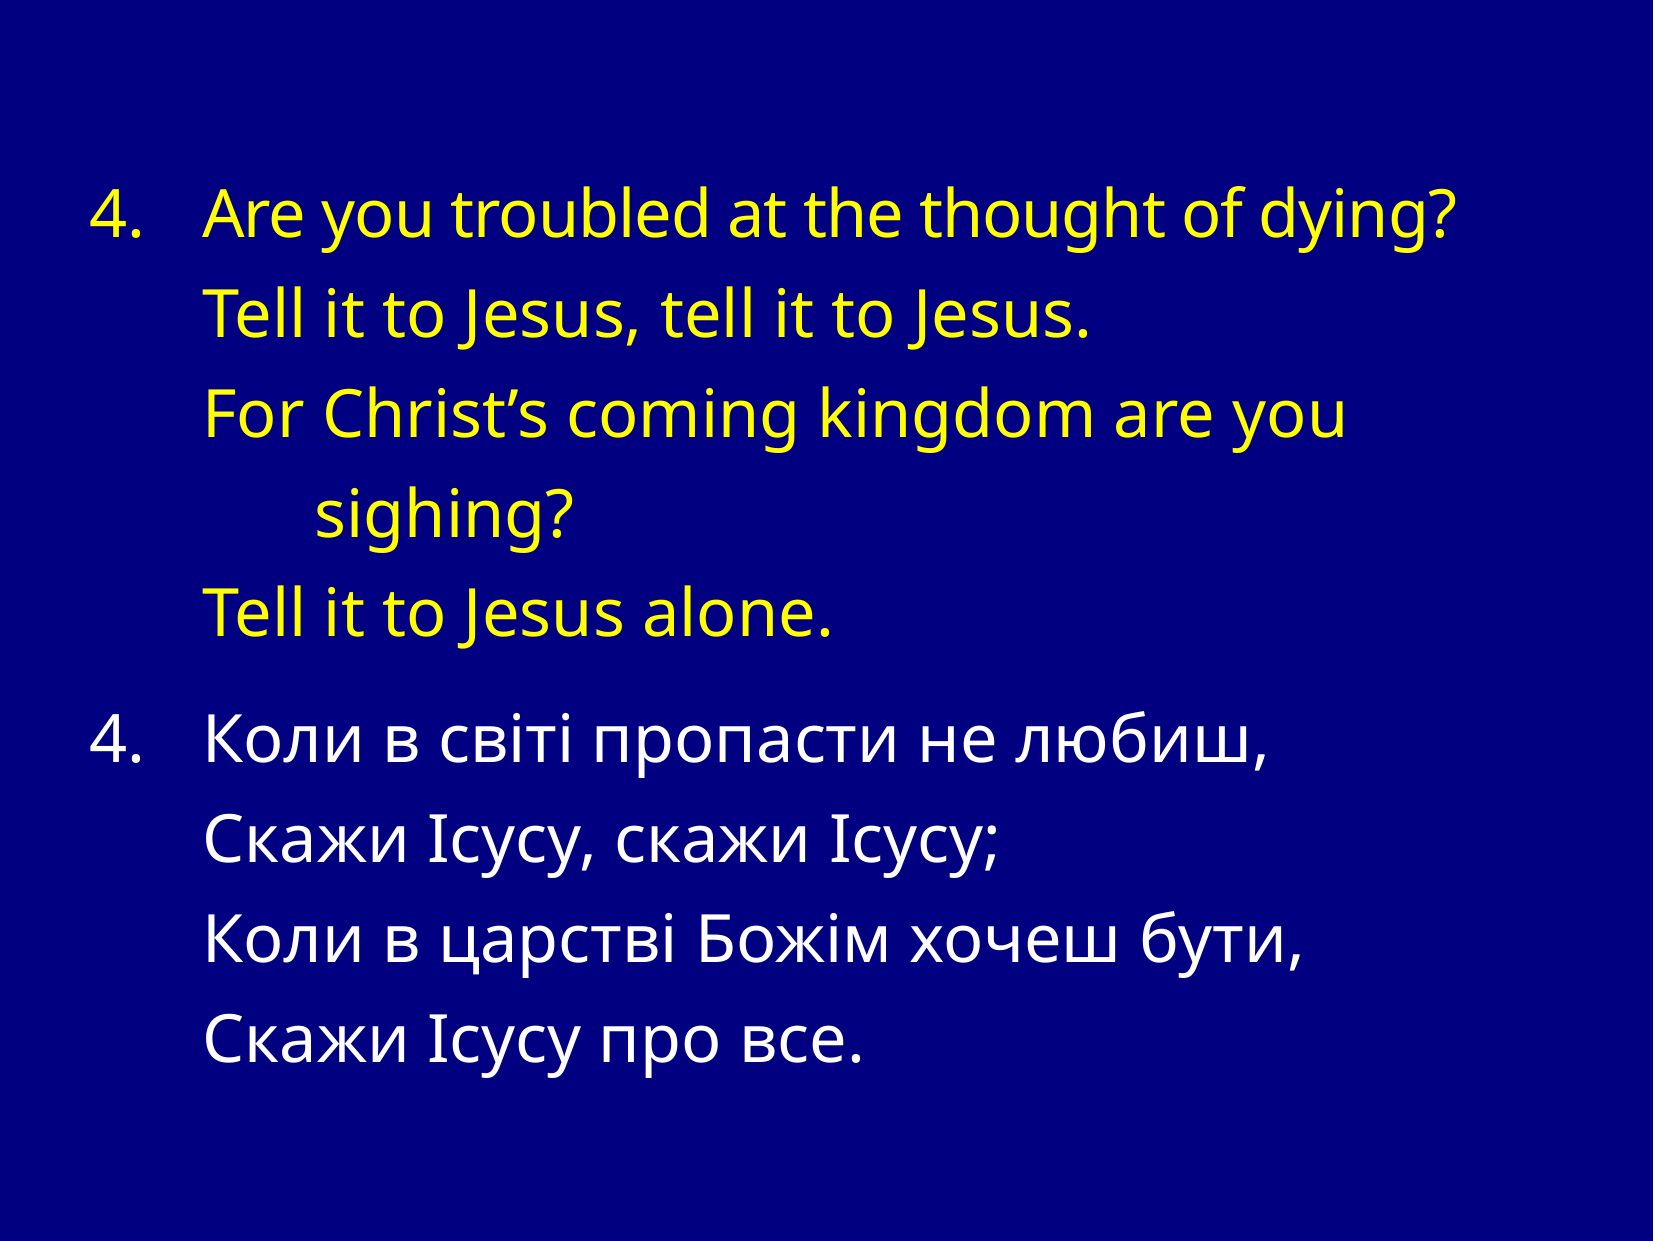

4.	Are you troubled at the thought of dying?
	Tell it to Jesus, tell it to Jesus.
	For Christ’s coming kingdom are you
		sighing?
	Tell it to Jesus alone.
4.	Коли в світі пропасти не любиш,
	Скажи Ісусу, скажи Ісусу;
	Коли в царстві Божім хочеш бути,
	Скажи Ісусу про все.